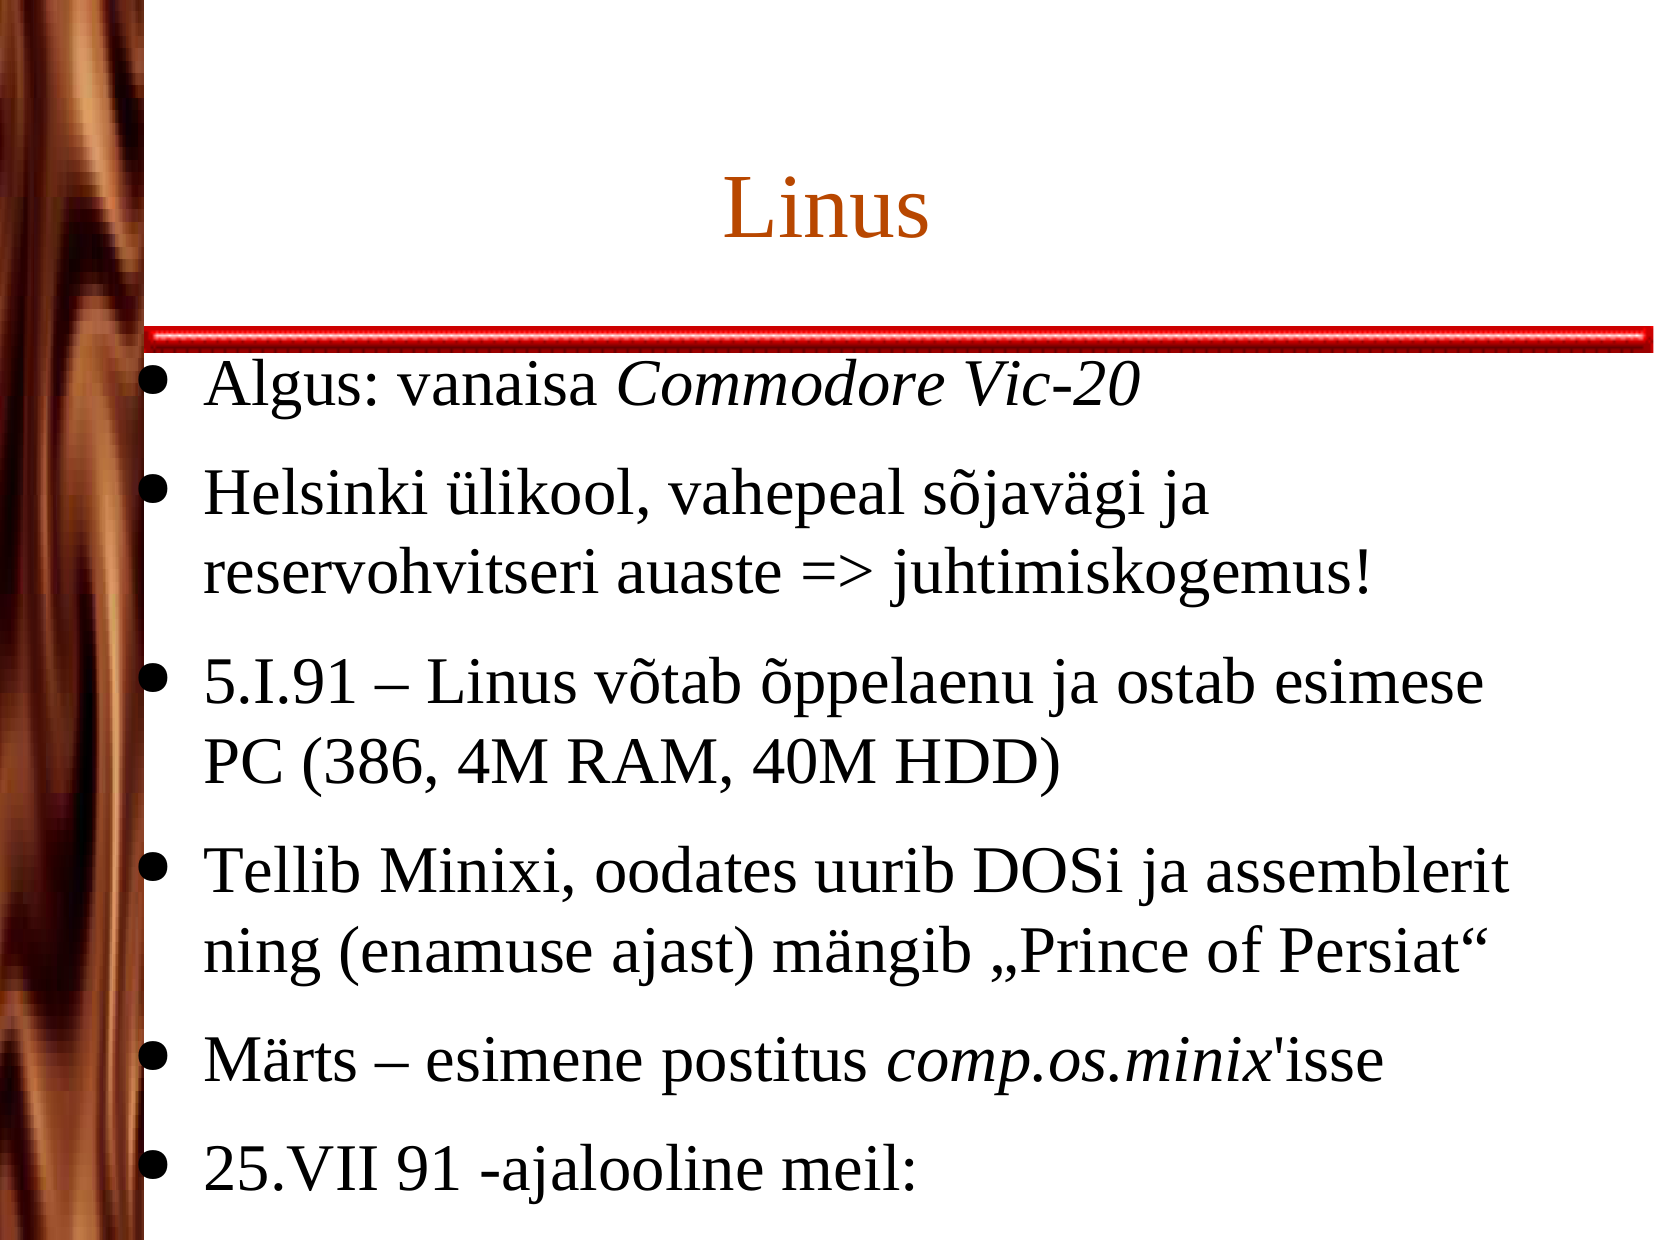

# Linus
Algus: vanaisa Commodore Vic-20
Helsinki ülikool, vahepeal sõjavägi ja reservohvitseri auaste => juhtimiskogemus!
5.I.91 – Linus võtab õppelaenu ja ostab esimese PC (386, 4M RAM, 40M HDD)
Tellib Minixi, oodates uurib DOSi ja assemblerit ning (enamuse ajast) mängib „Prince of Persiat“
Märts – esimene postitus comp.os.minix'isse
25.VII 91 -ajalooline meil: